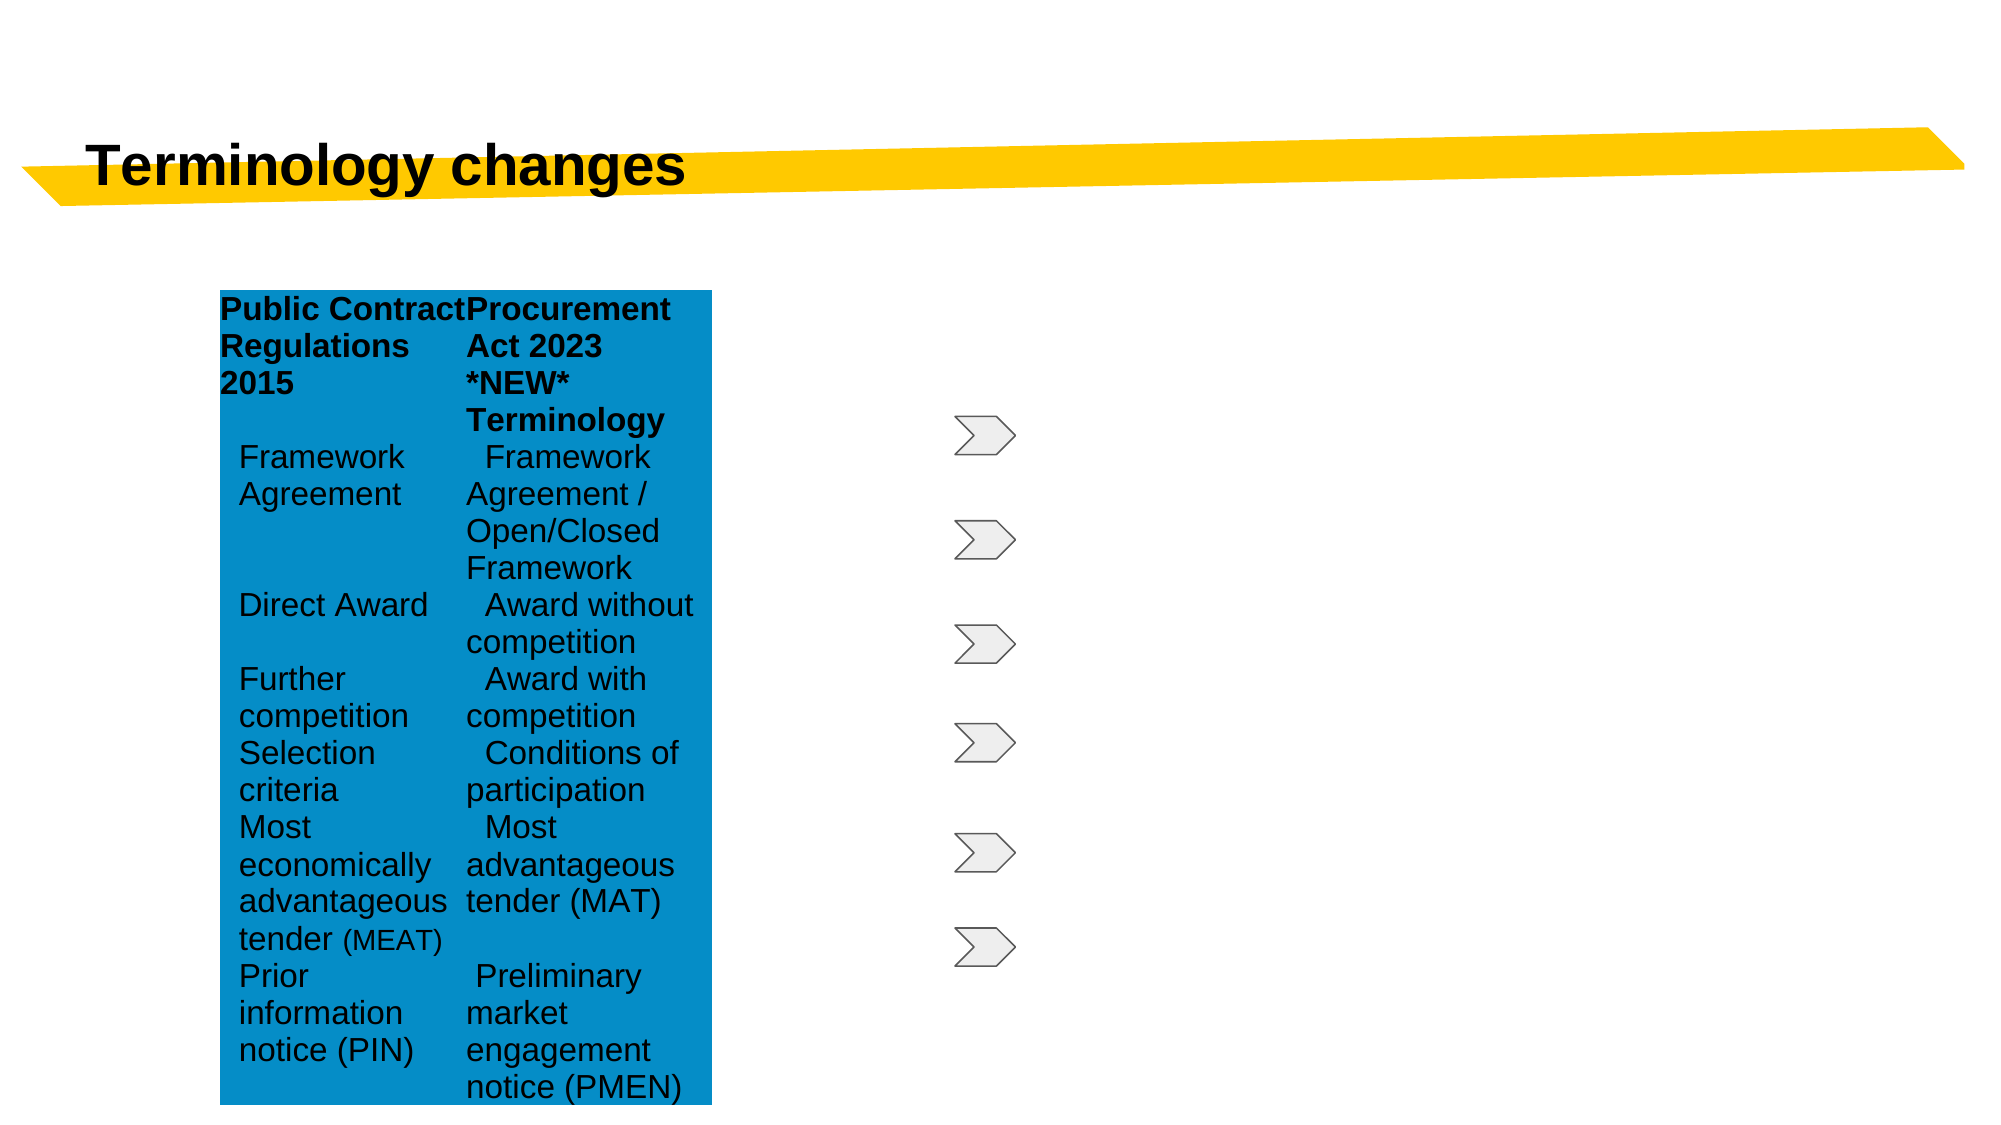

Terminology changes
| Public Contract Regulations 2015 | Procurement Act 2023 \*NEW\* Terminology |
| --- | --- |
| Framework Agreement | Framework Agreement / Open/Closed Framework |
| Direct Award | Award without competition |
| Further competition | Award with competition |
| Selection criteria | Conditions of participation |
| Most economically advantageous tender (MEAT) | Most advantageous tender (MAT) |
| Prior information notice (PIN) | Preliminary market engagement notice (PMEN) |